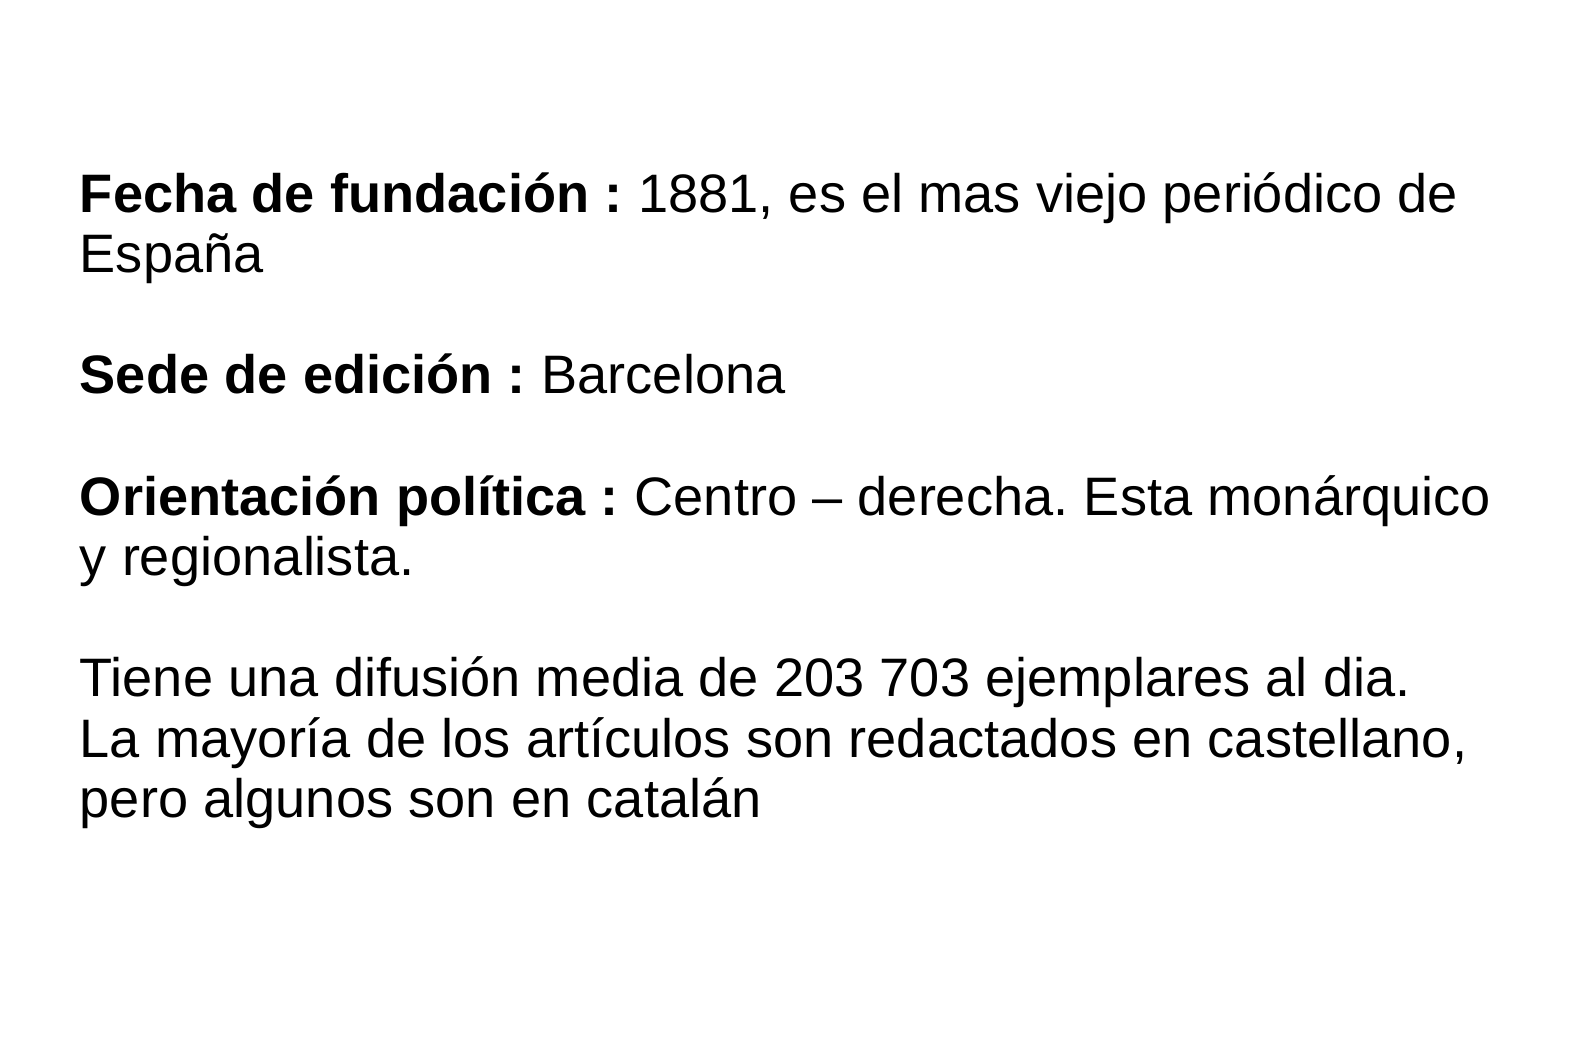

# Fecha de fundación : 1881, es el mas viejo periódico de España
Sede de edición : Barcelona
Orientación política : Centro – derecha. Esta monárquico y regionalista.
Tiene una difusión media de 203 703 ejemplares al dia.
La mayoría de los artículos son redactados en castellano, pero algunos son en catalán